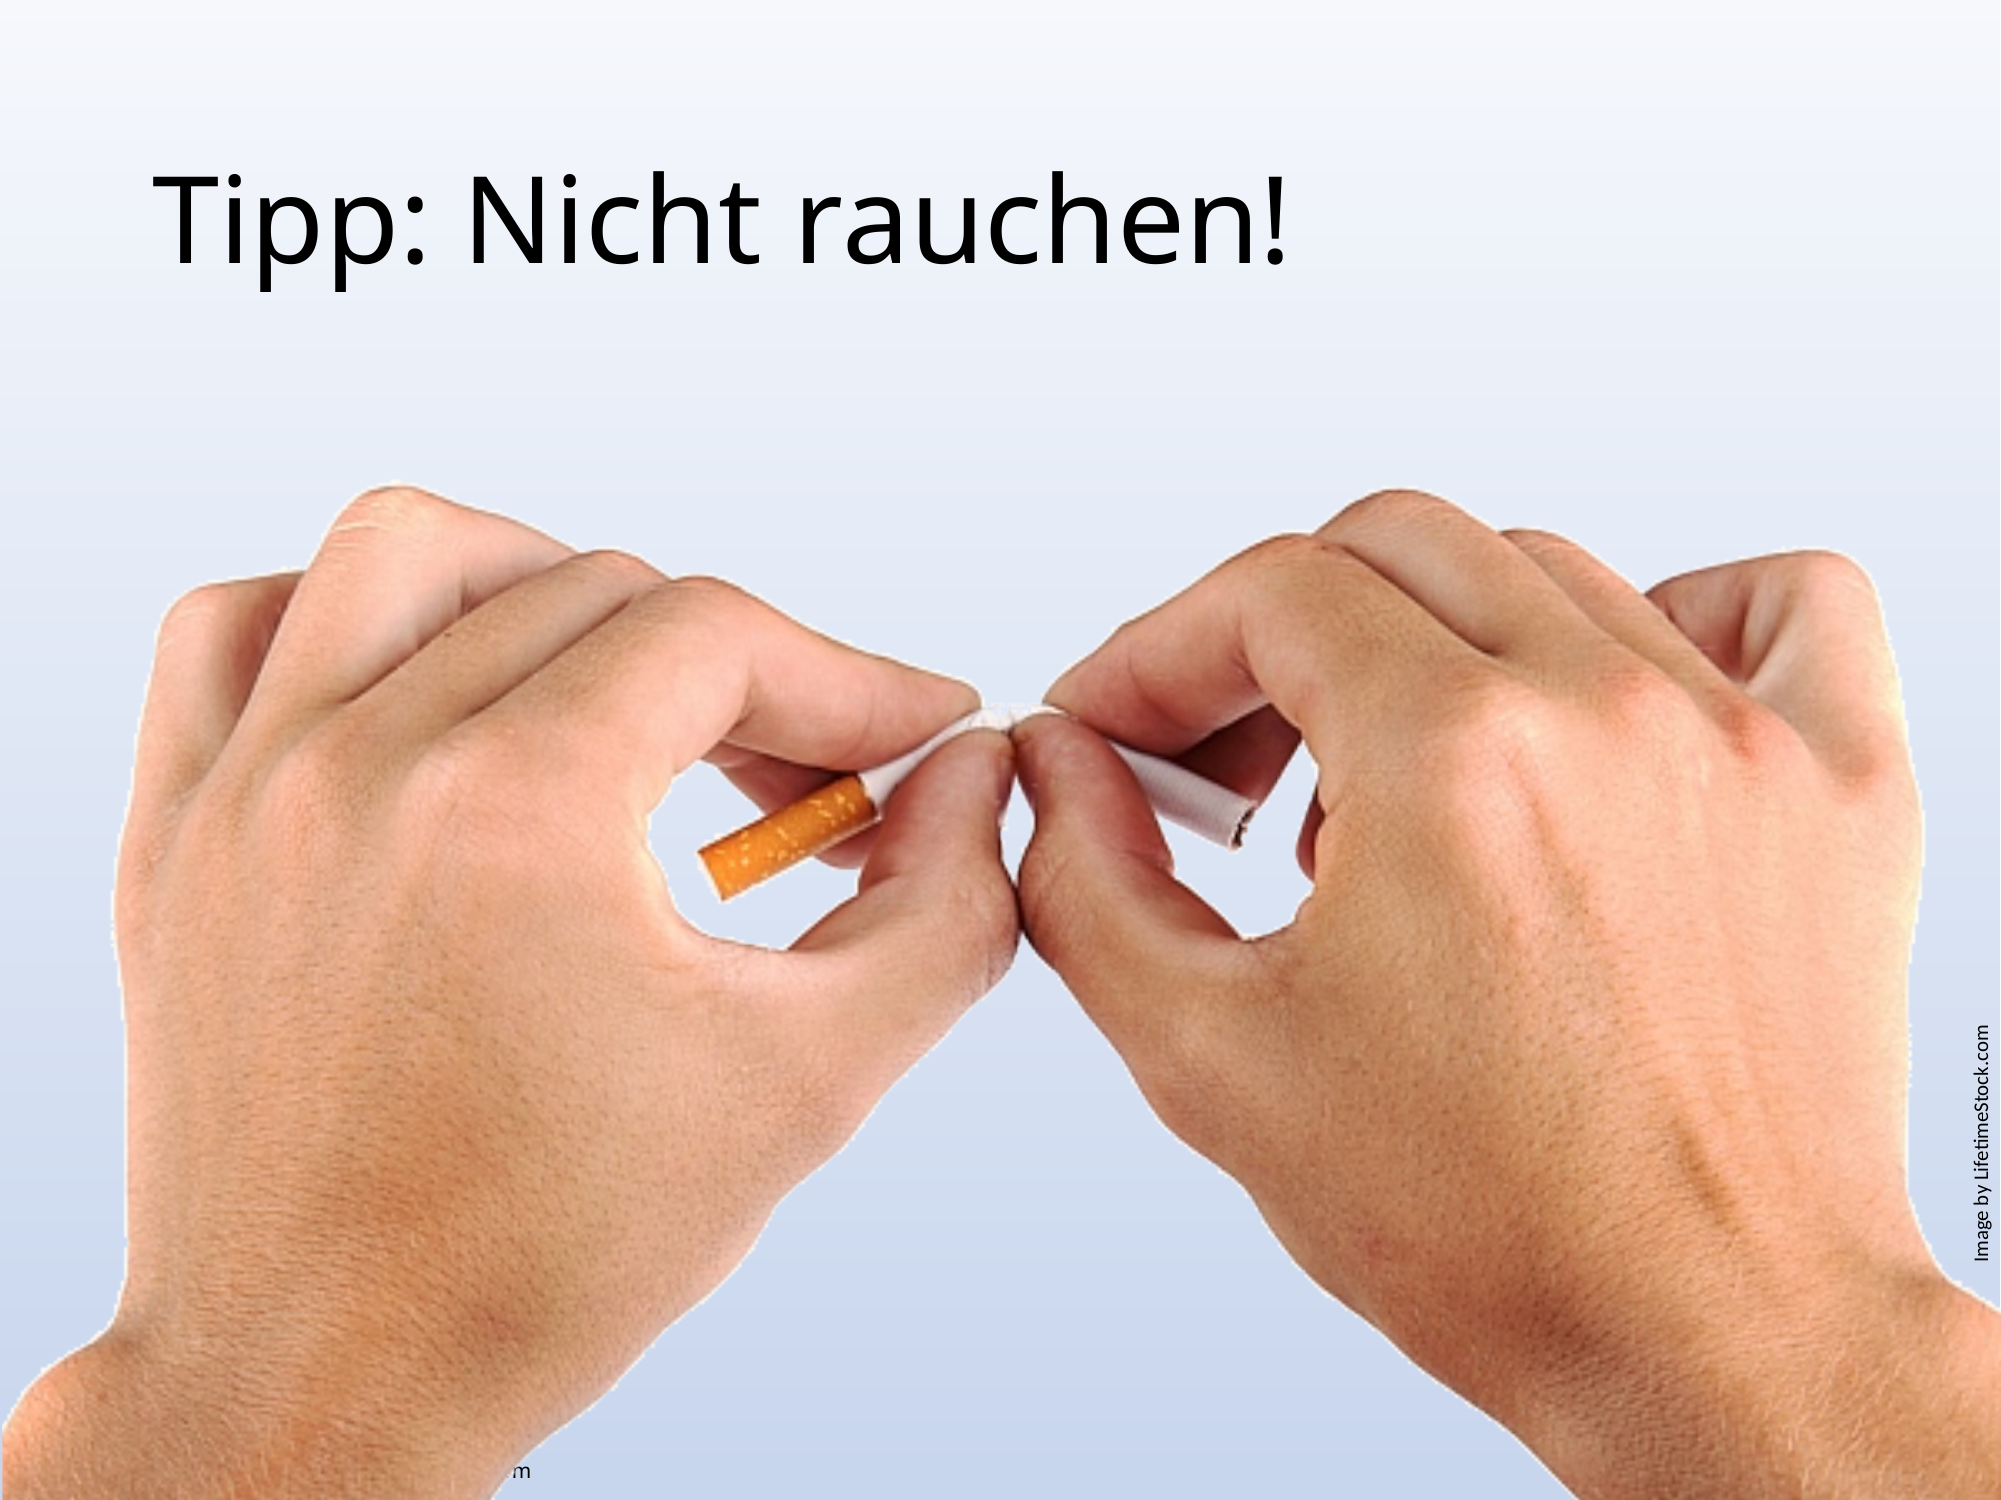

# Tipp: Nicht rauchen!
Image by LifetimeStock.com